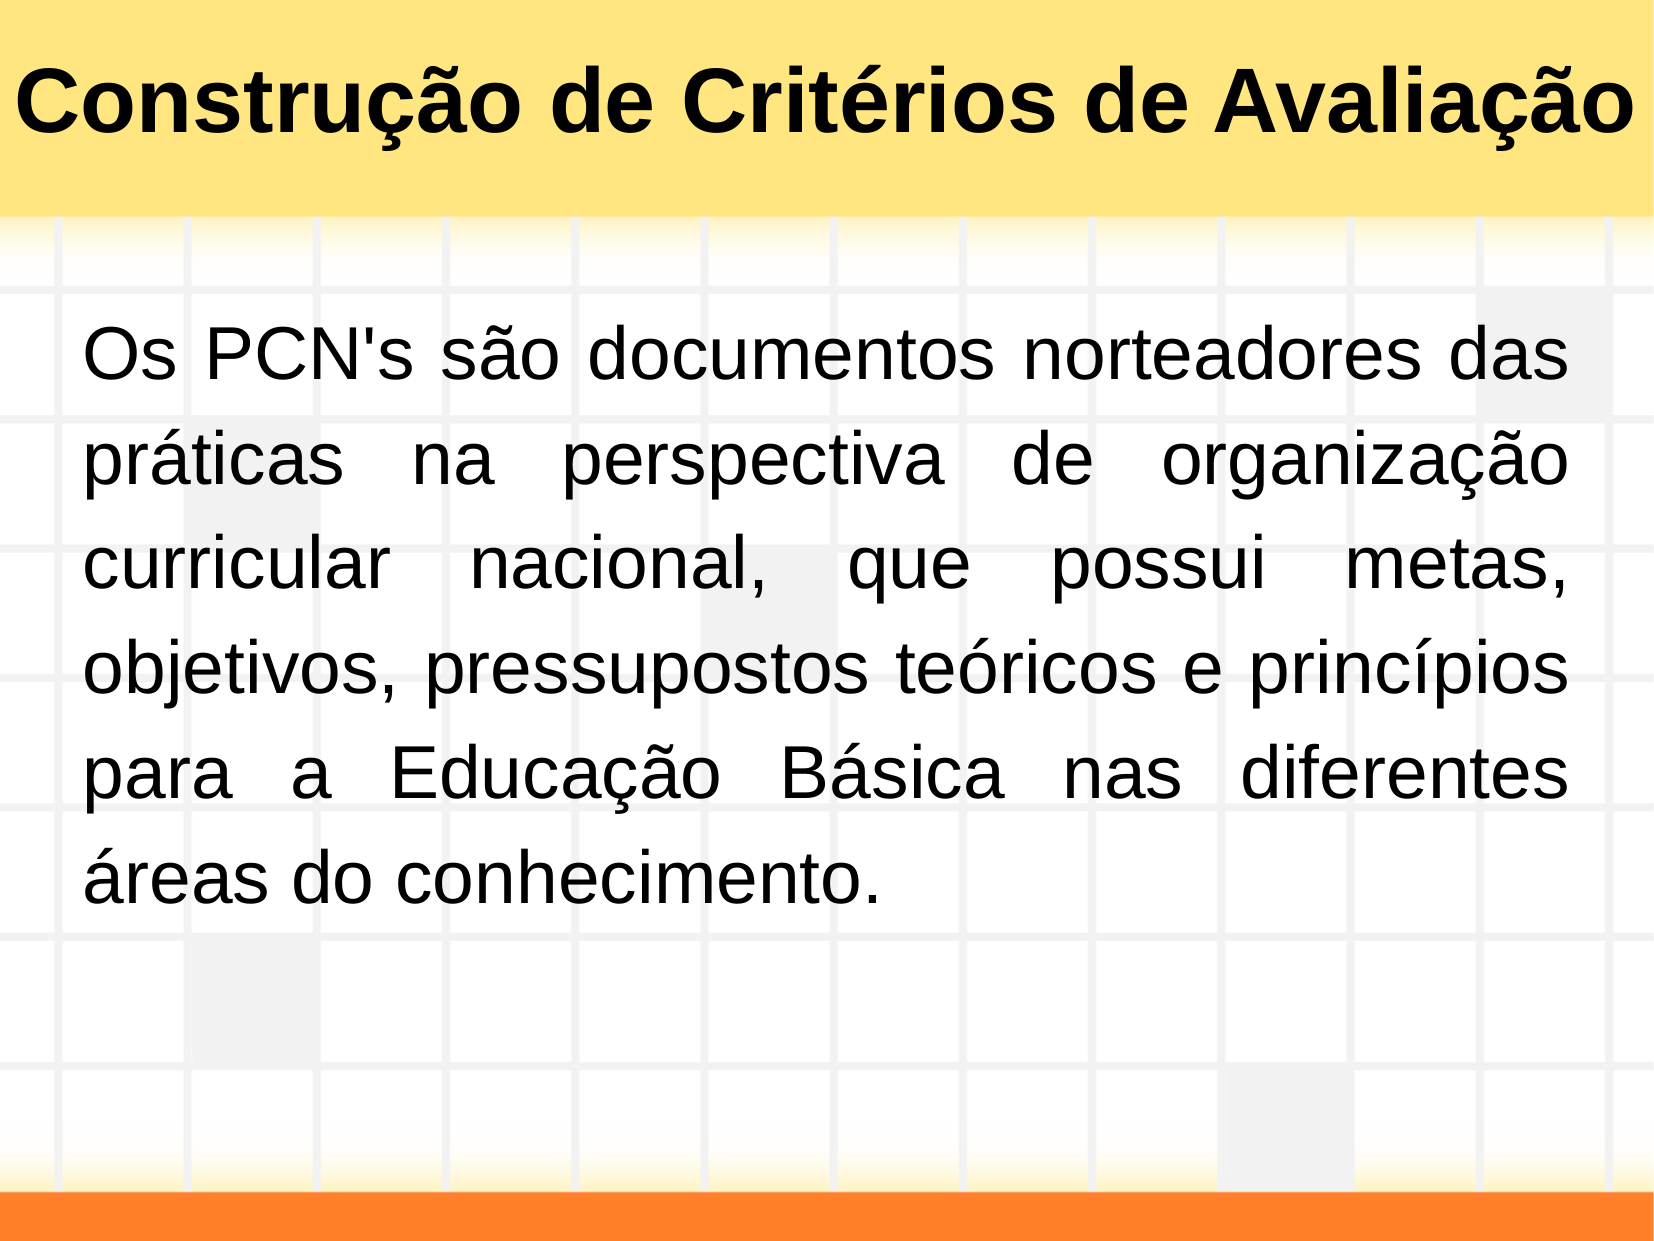

# Construção de Critérios de Avaliação
Os PCN's são documentos norteadores das práticas na perspectiva de organização curricular nacional, que possui metas, objetivos, pressupostos teóricos e princípios para a Educação Básica nas diferentes áreas do conhecimento.